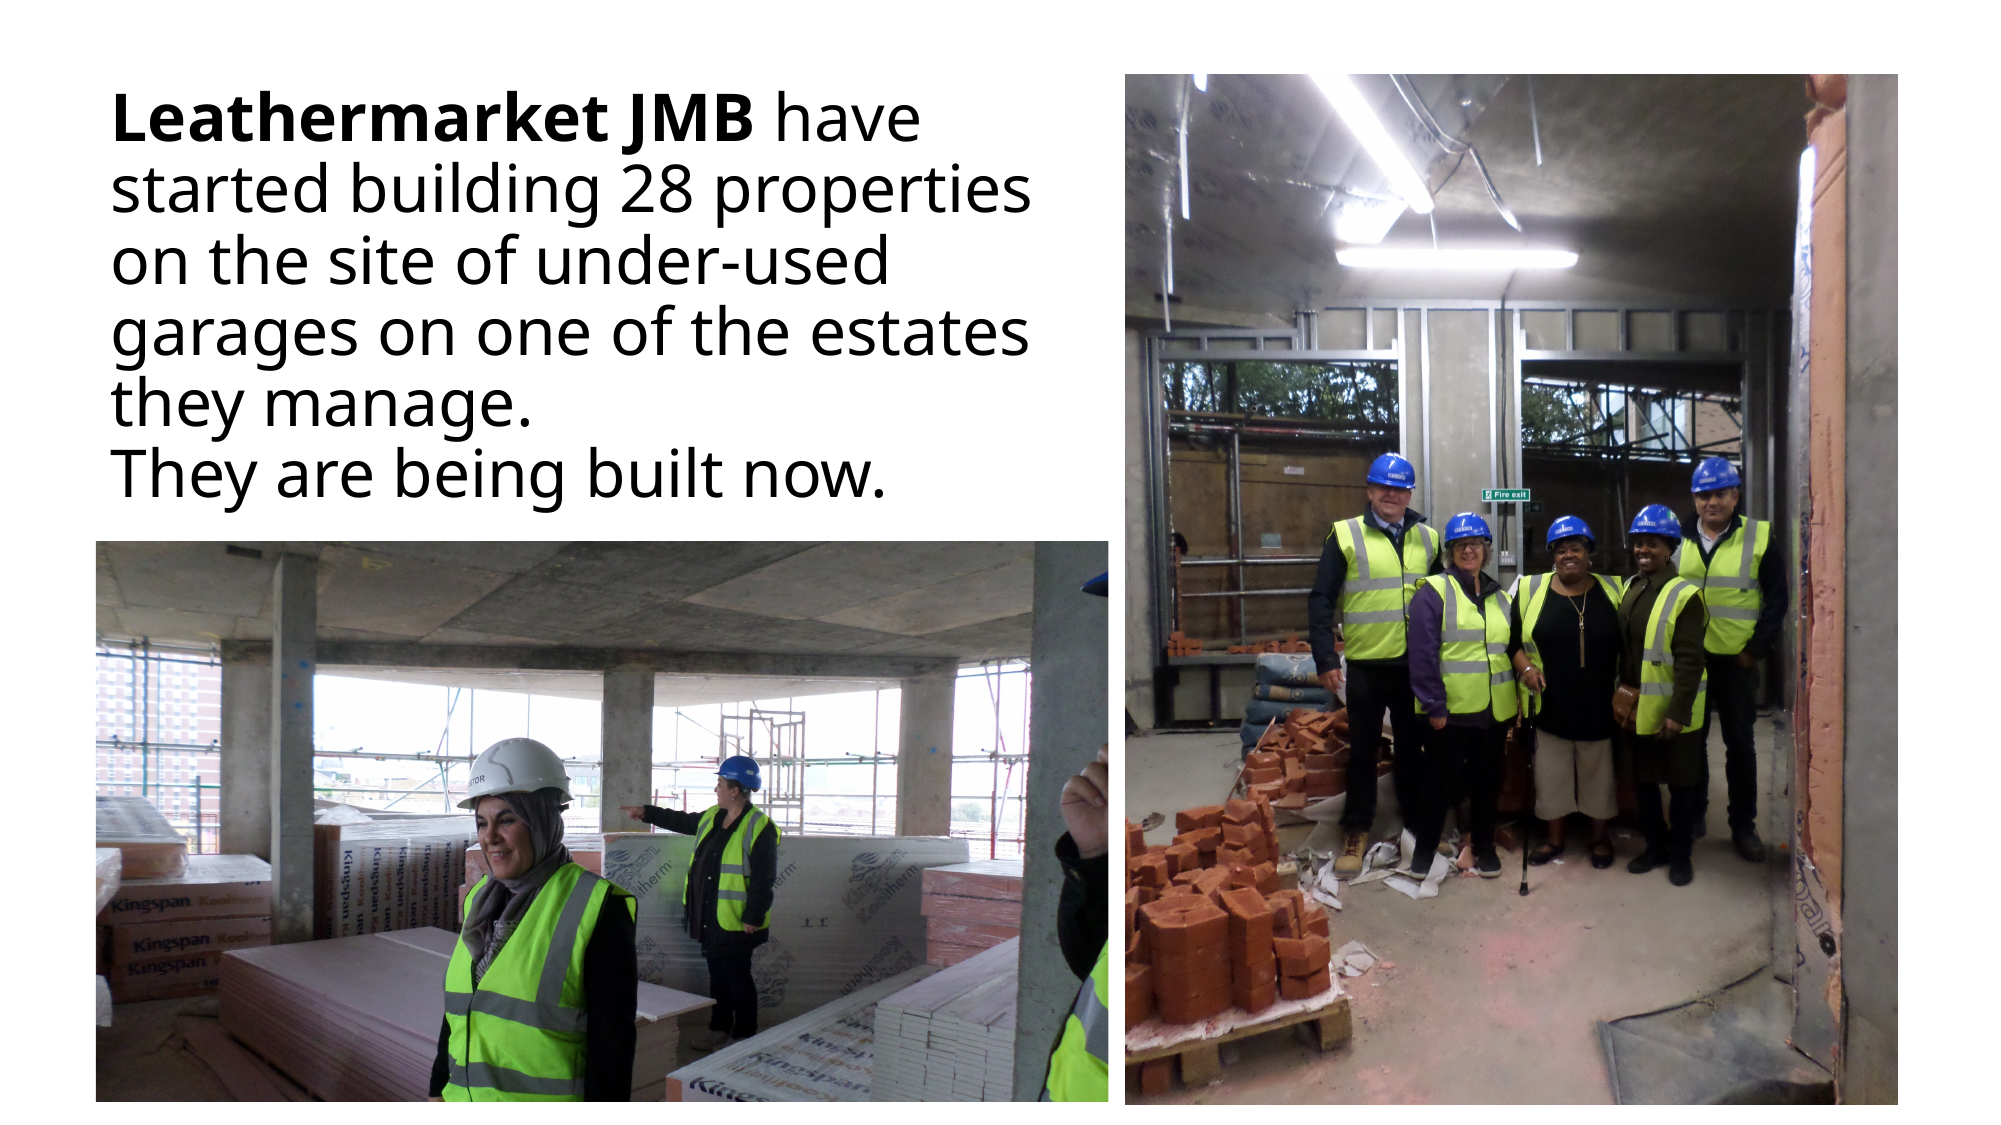

# Leathermarket JMB have started building 28 properties on the site of under-used garages on one of the estates they manage. They are being built now.